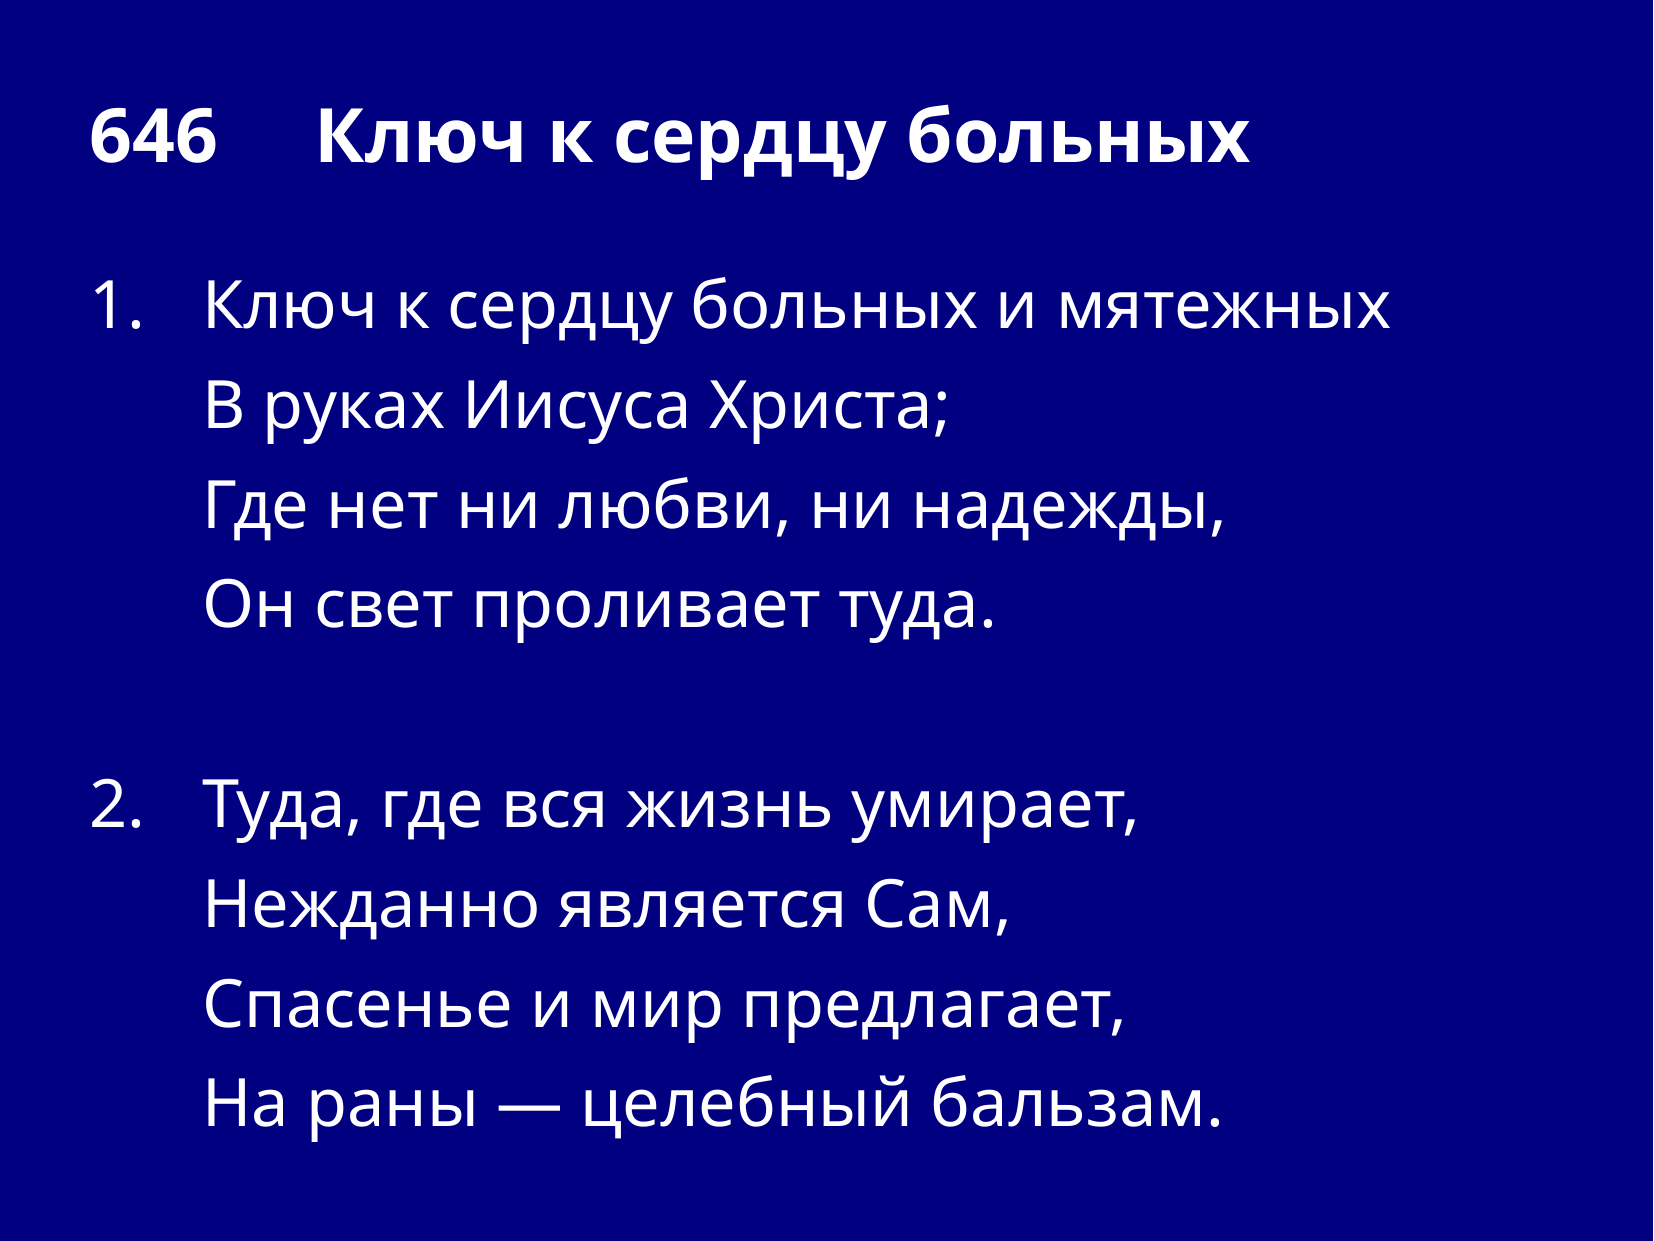

646	Ключ к сердцу больных
1.	Ключ к сердцу больных и мятежных
	В руках Иисуса Христа;
	Где нет ни любви, ни надежды,
	Он свет проливает туда.
2.	Туда, где вся жизнь умирает,
	Нежданно является Сам,
	Спасенье и мир предлагает,
	На раны — целебный бальзам.